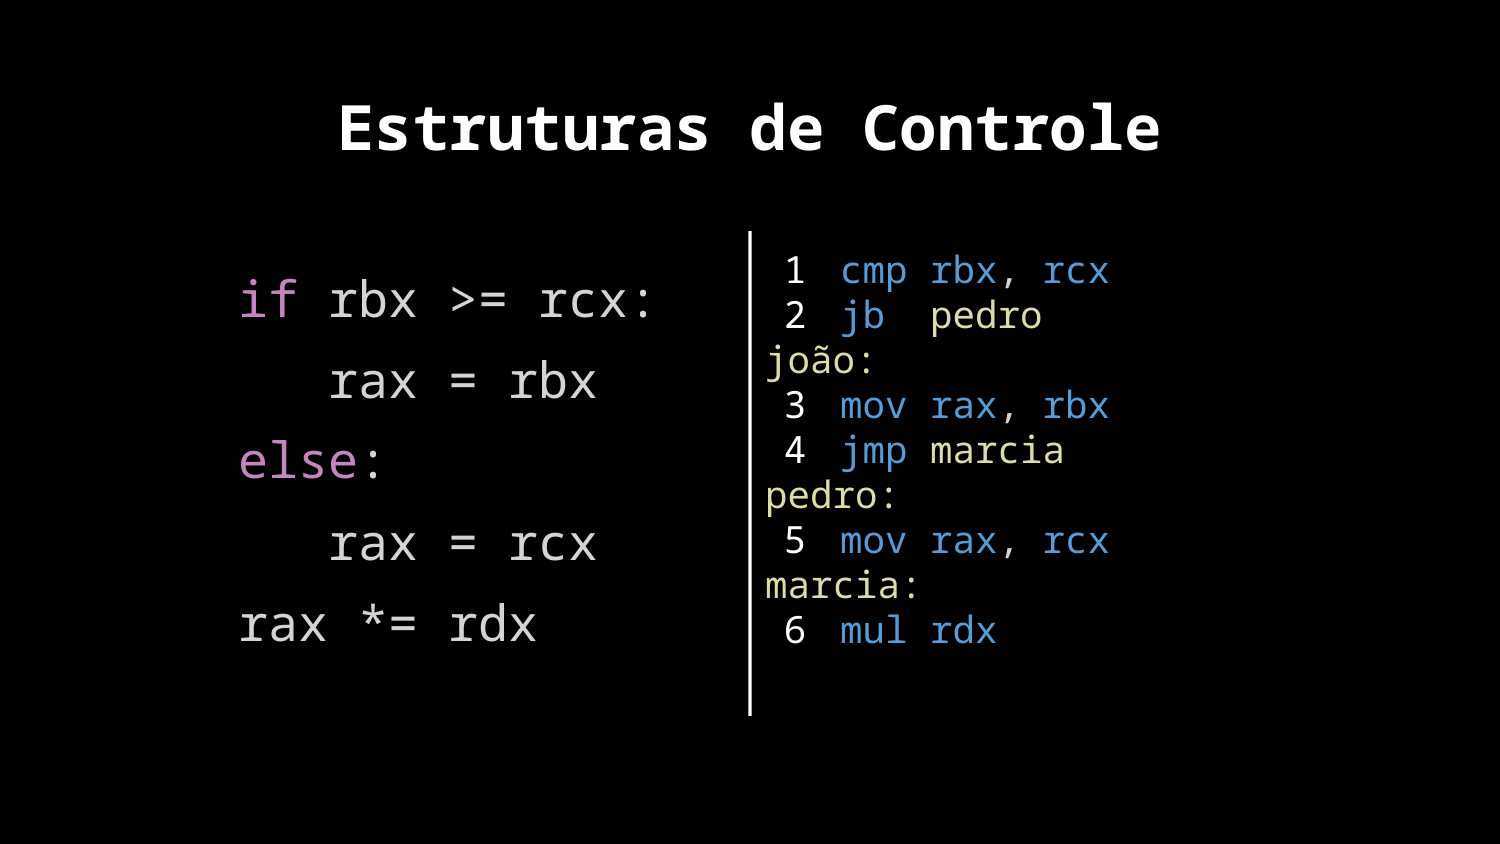

# Estruturas de Controle
if rbx >= rcx:
 rax = rbx
else:
 rax = rcx
rax *= rdx
cmp rbx, rcx
jb pedro
joão:
mov rax, rbx
jmp marcia
pedro:
mov rax, rcx
marcia:
mul rdx